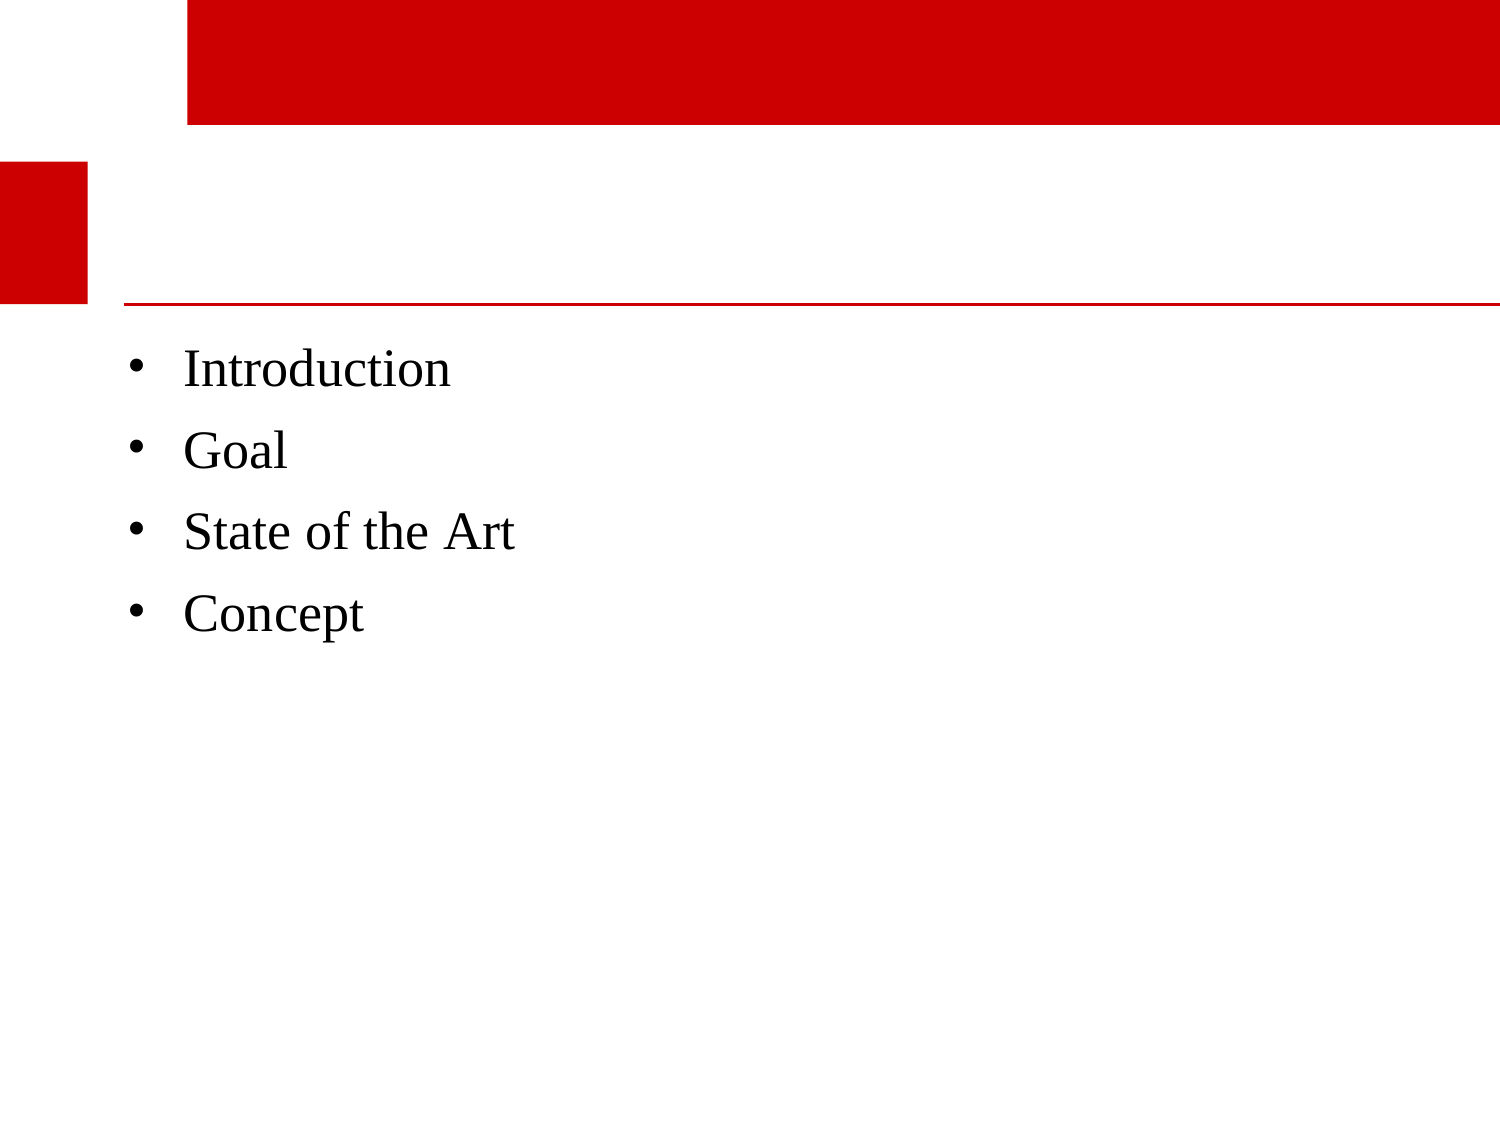

# Introduction
Goal
State of the Art
Concept